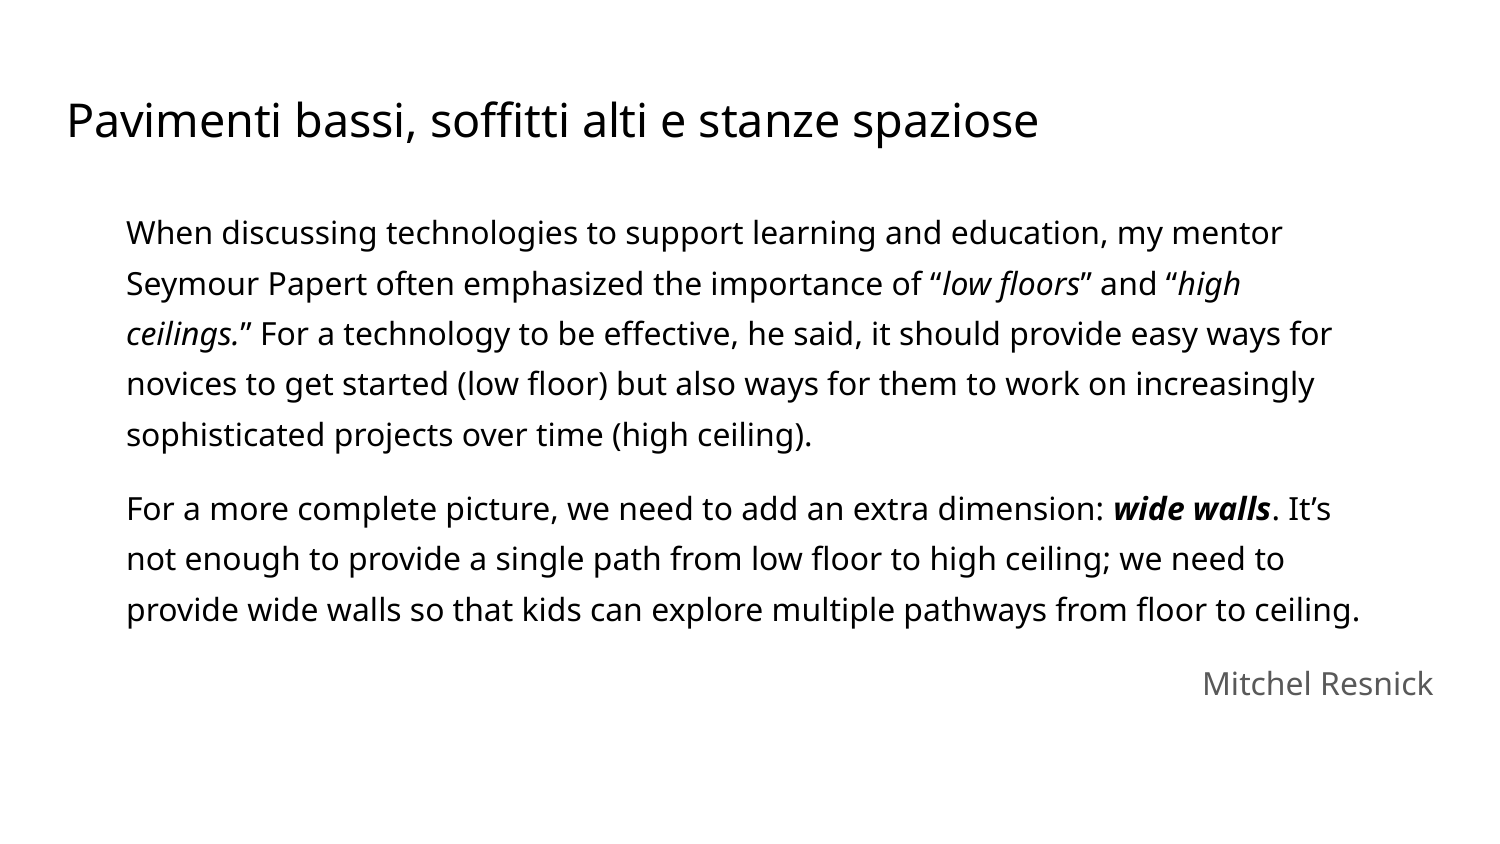

Pavimenti bassi, soffitti alti e stanze spaziose
# When discussing technologies to support learning and education, my mentor Seymour Papert often emphasized the importance of “low floors” and “high ceilings.” For a technology to be effective, he said, it should provide easy ways for novices to get started (low floor) but also ways for them to work on increasingly sophisticated projects over time (high ceiling).
For a more complete picture, we need to add an extra dimension: wide walls. It’s not enough to provide a single path from low floor to high ceiling; we need to provide wide walls so that kids can explore multiple pathways from floor to ceiling.
Mitchel Resnick